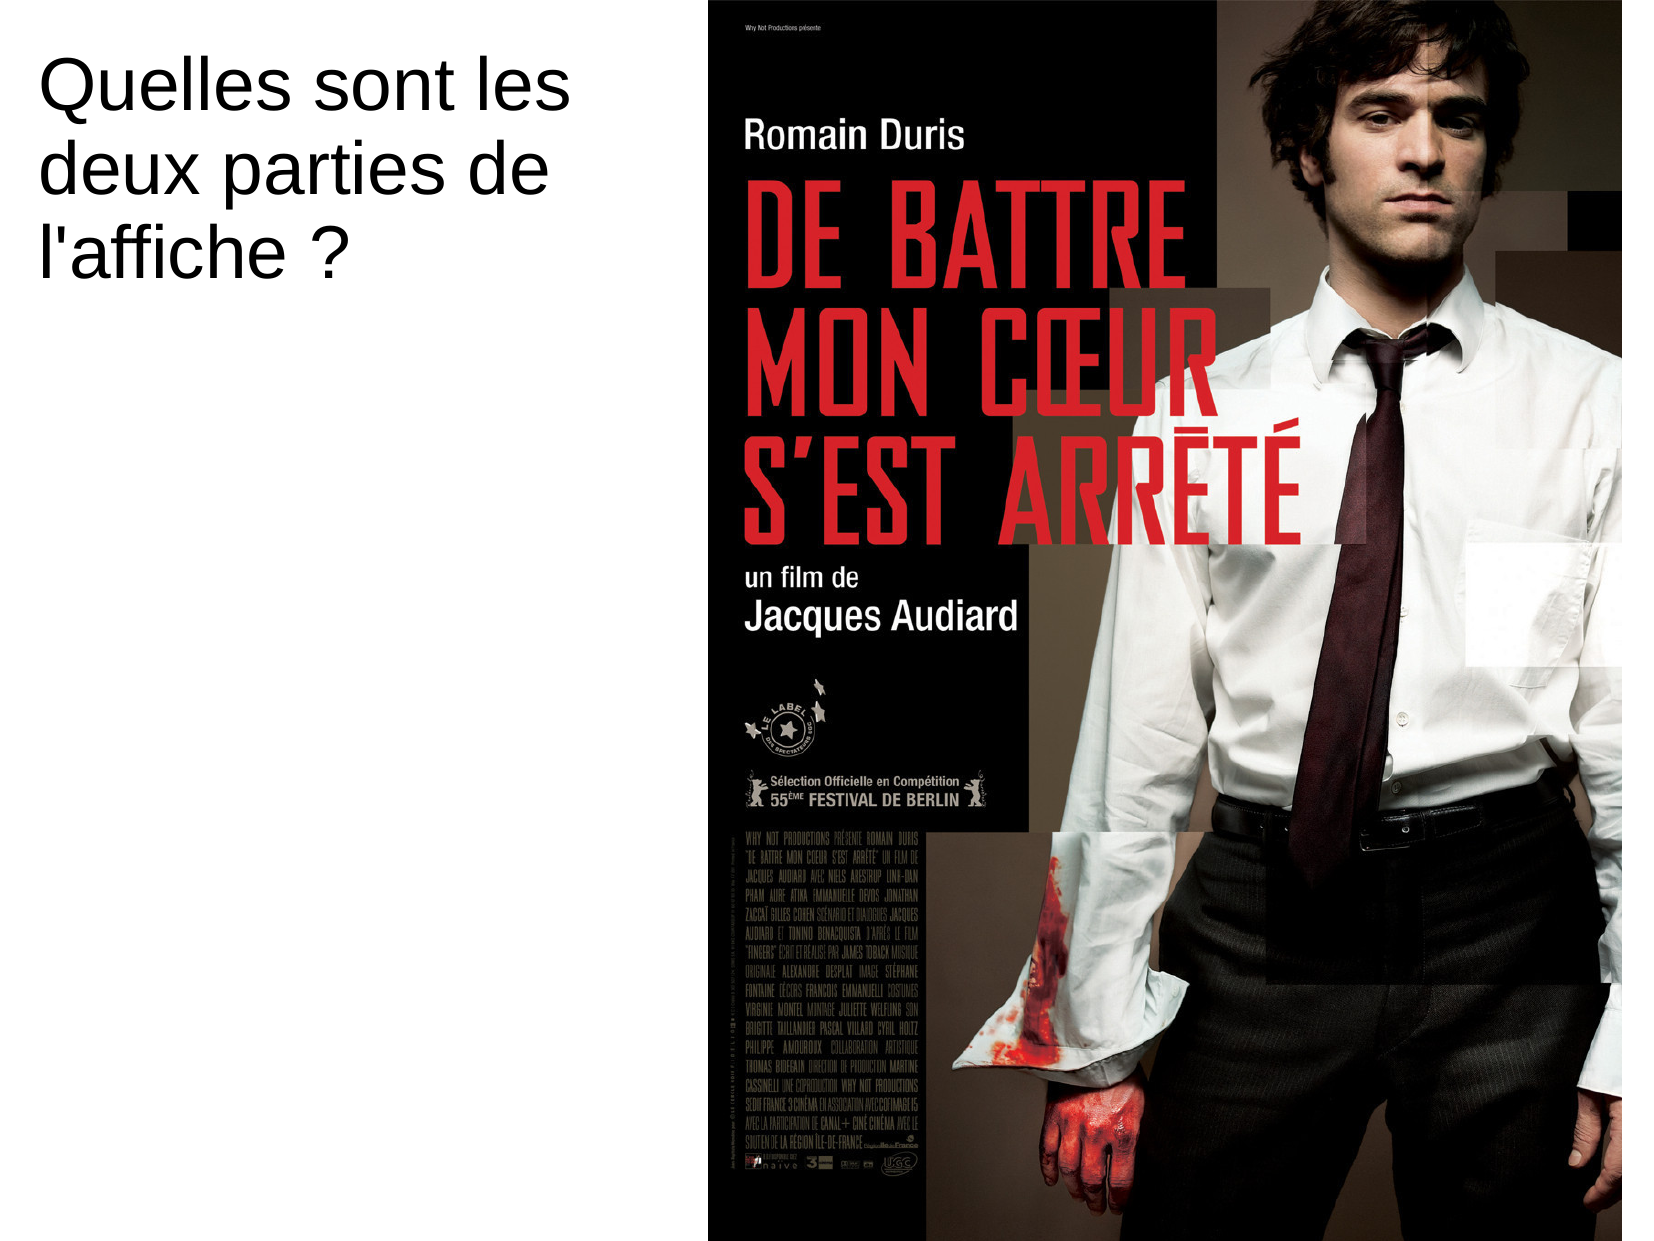

Quelles sont les deux parties de l'affiche ?
#